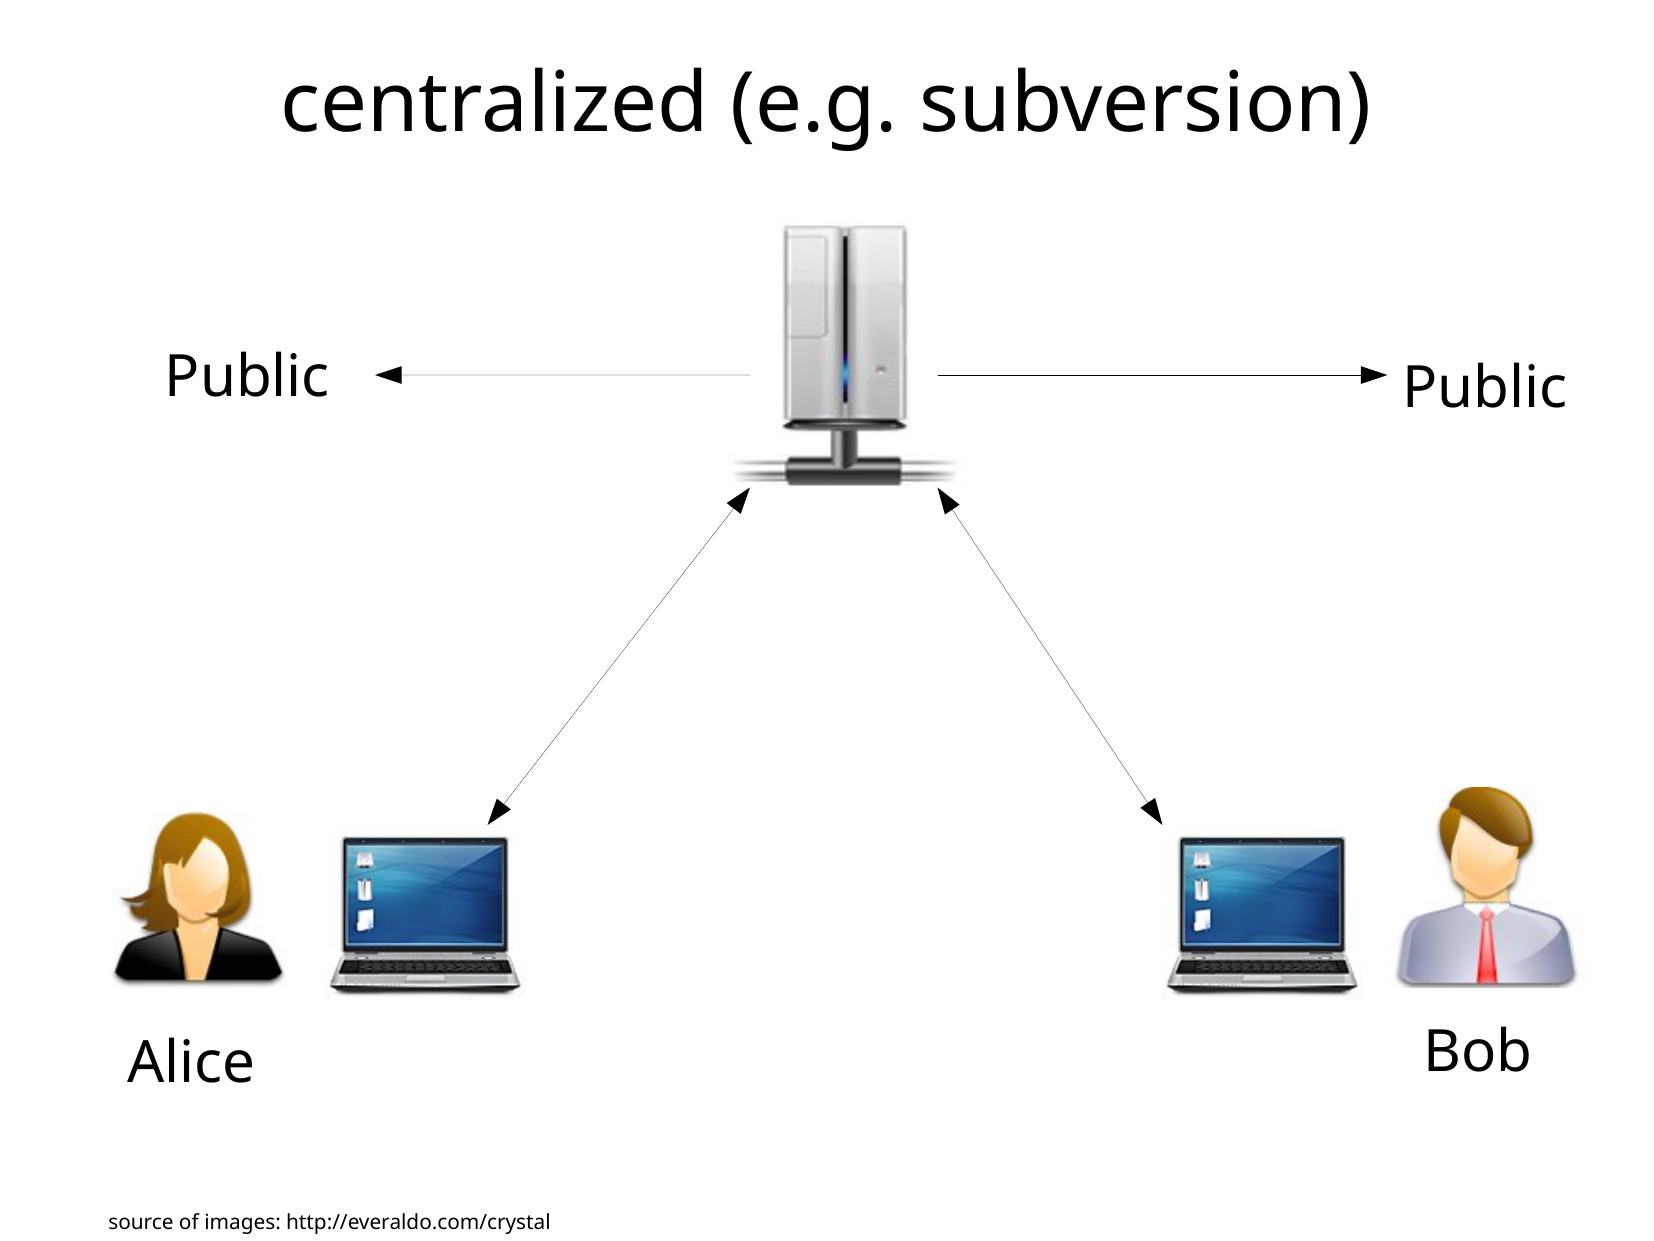

# centralized (e.g. subversion)
Public
Public
Bob
Alice
source of images: http://everaldo.com/crystal